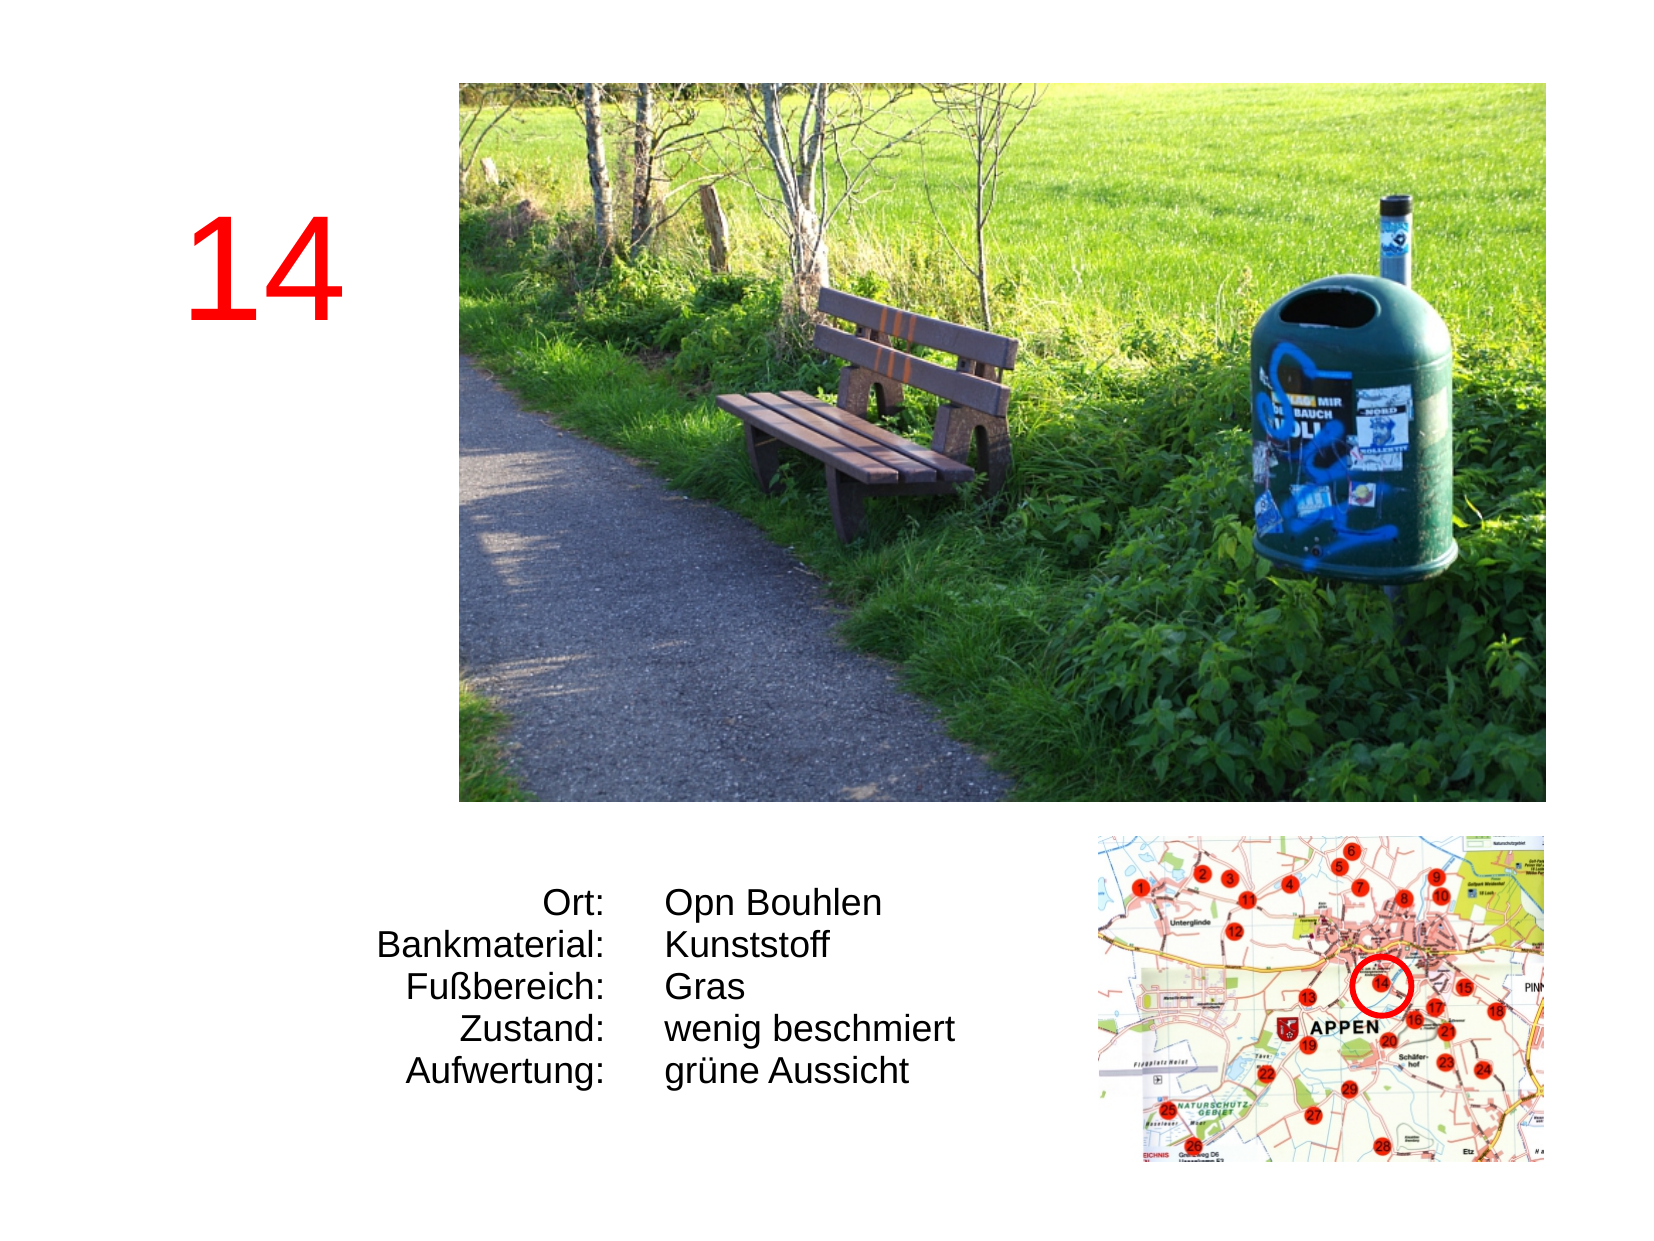

14
IMGP7884rNr14.jpg
	Ort:		Opn Bouhlen
	Bankmaterial:		Kunststoff
	Fußbereich:		Gras
	Zustand:		wenig beschmiert
	Aufwertung:		grüne Aussicht